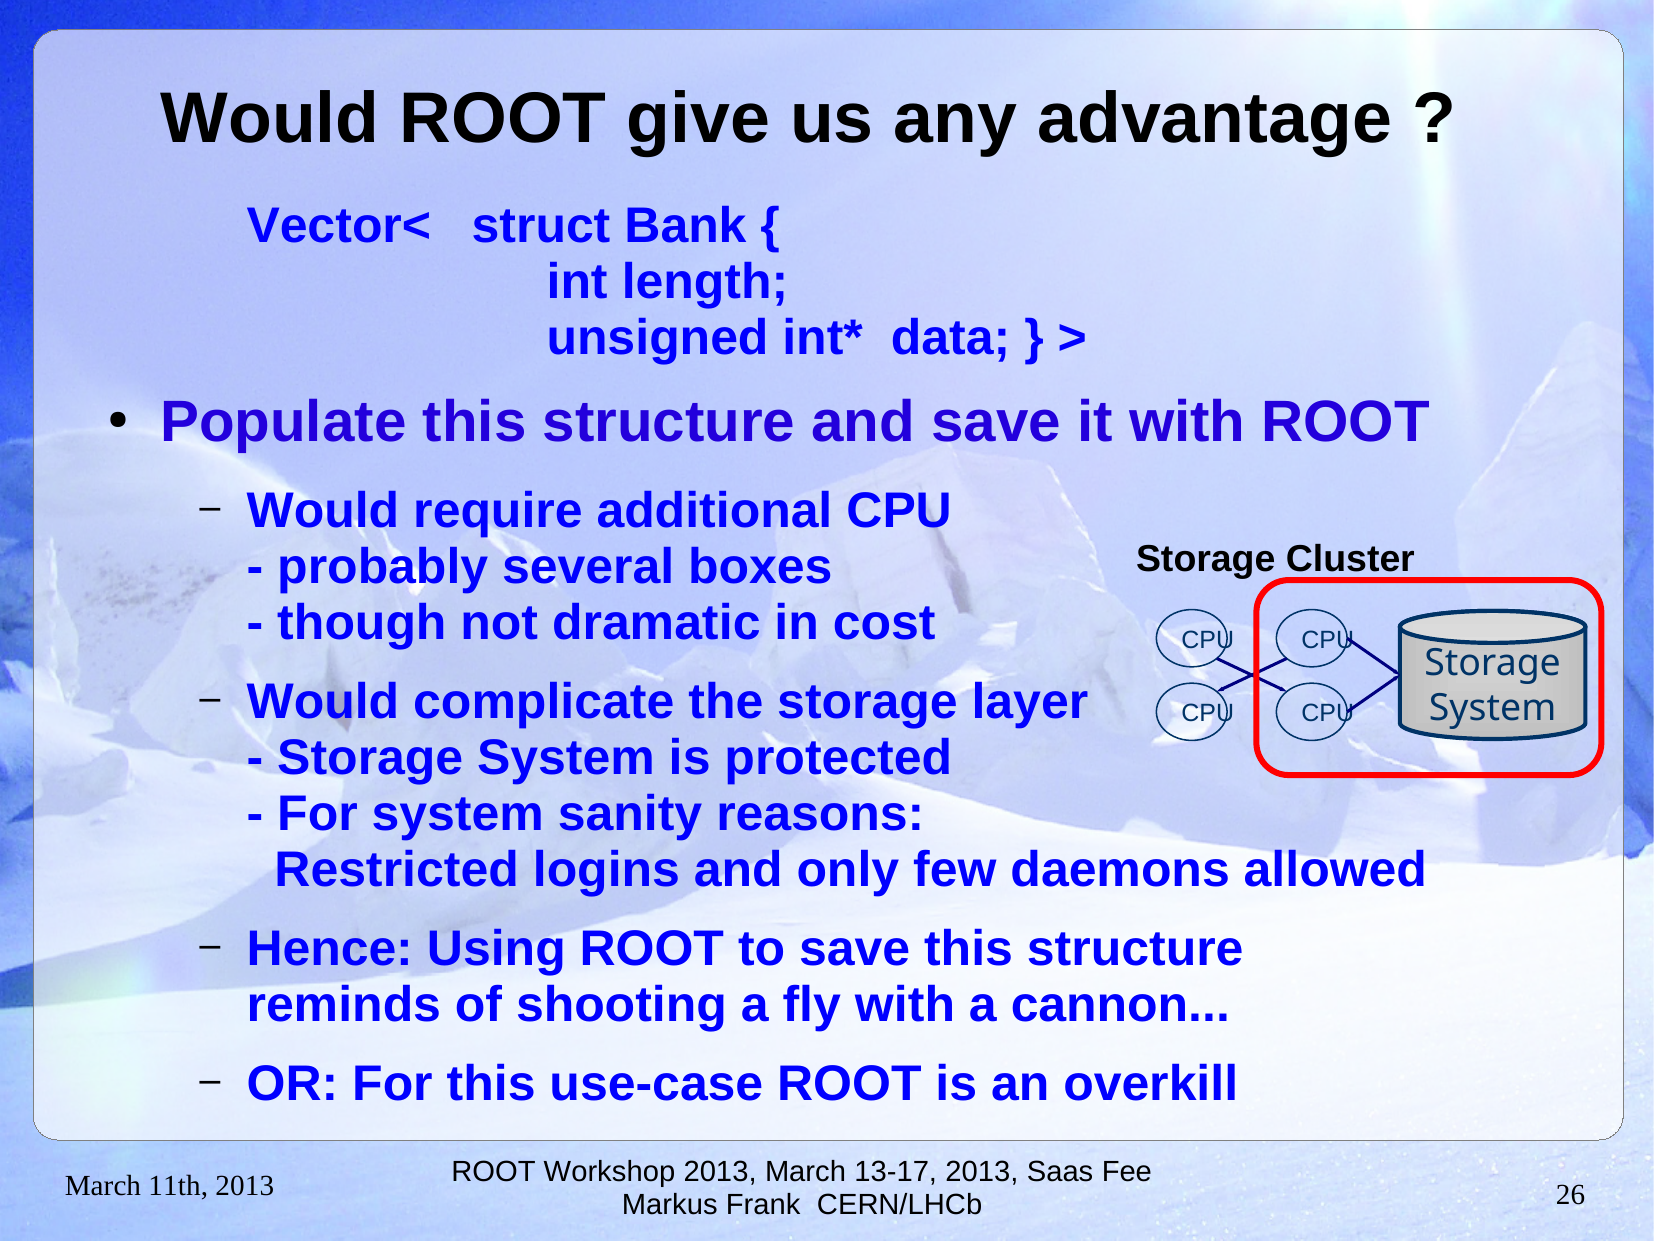

# Would ROOT give us any advantage ?
Vector< 	struct Bank {
				int length;
				unsigned int* data; } >
Populate this structure and save it with ROOT
Would require additional CPU
- probably several boxes
- though not dramatic in cost
Would complicate the storage layer
- Storage System is protected
- For system sanity reasons:
 Restricted logins and only few daemons allowed
Hence: Using ROOT to save this structure
reminds of shooting a fly with a cannon...
OR: For this use-case ROOT is an overkill
Storage Cluster
CPU
CPU
Storage
System
CPU
CPU
March 11th, 2013
26